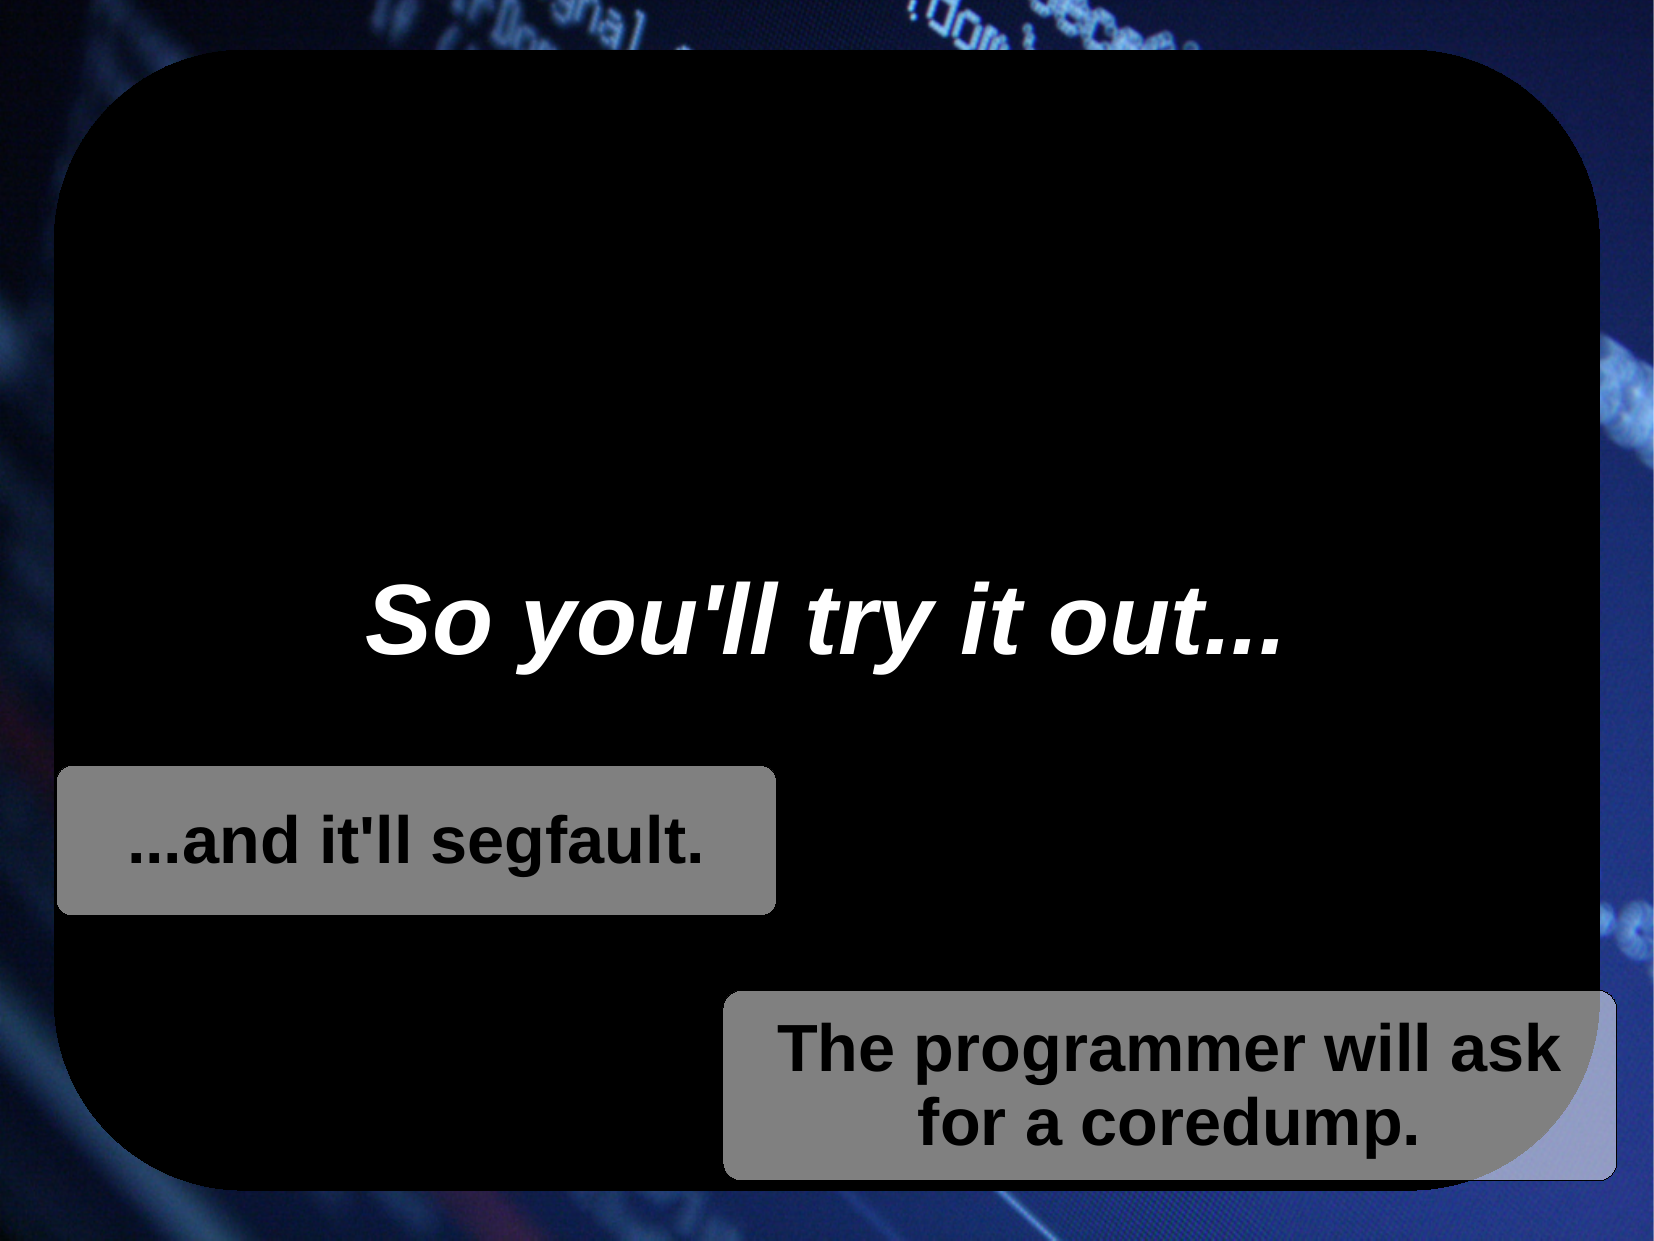

So you'll try it out...
...and it'll segfault.
The programmer will ask for a coredump.